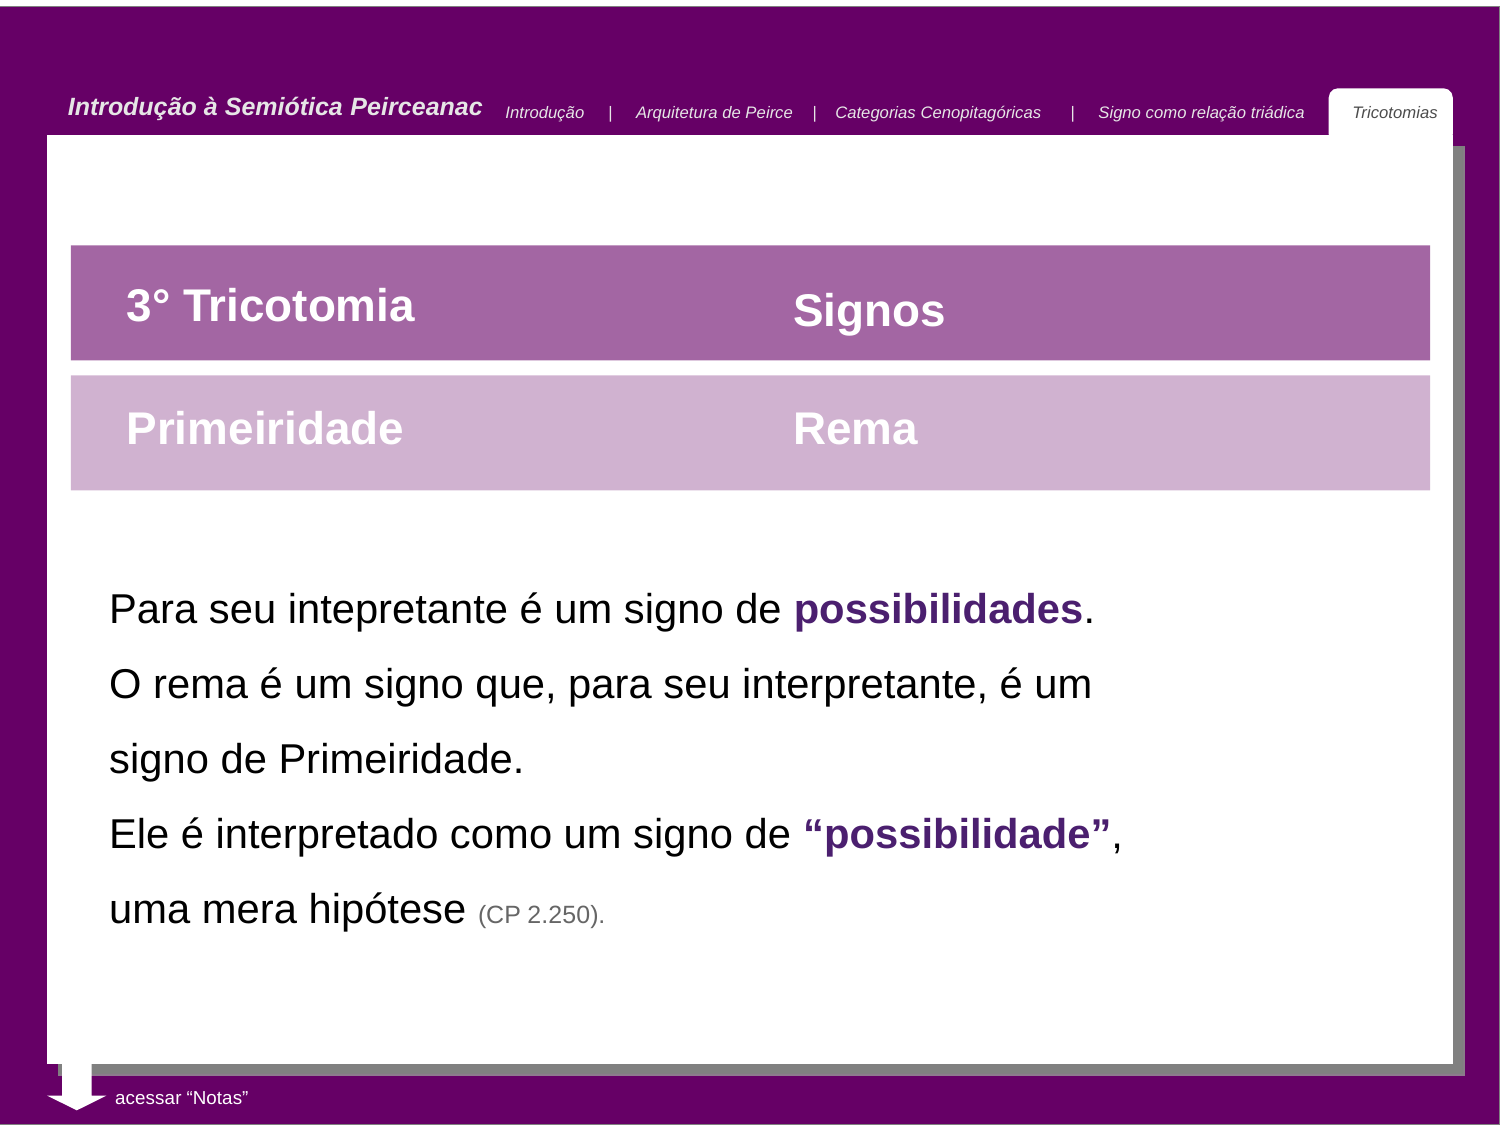

3° Tricotomia
Signos
Rema
Primeiridade
Para seu intepretante é um signo de possibilidades.
O rema é um signo que, para seu interpretante, é um signo de Primeiridade.
Ele é interpretado como um signo de “possibilidade”, uma mera hipótese (CP 2.250).
acessar “Notas”